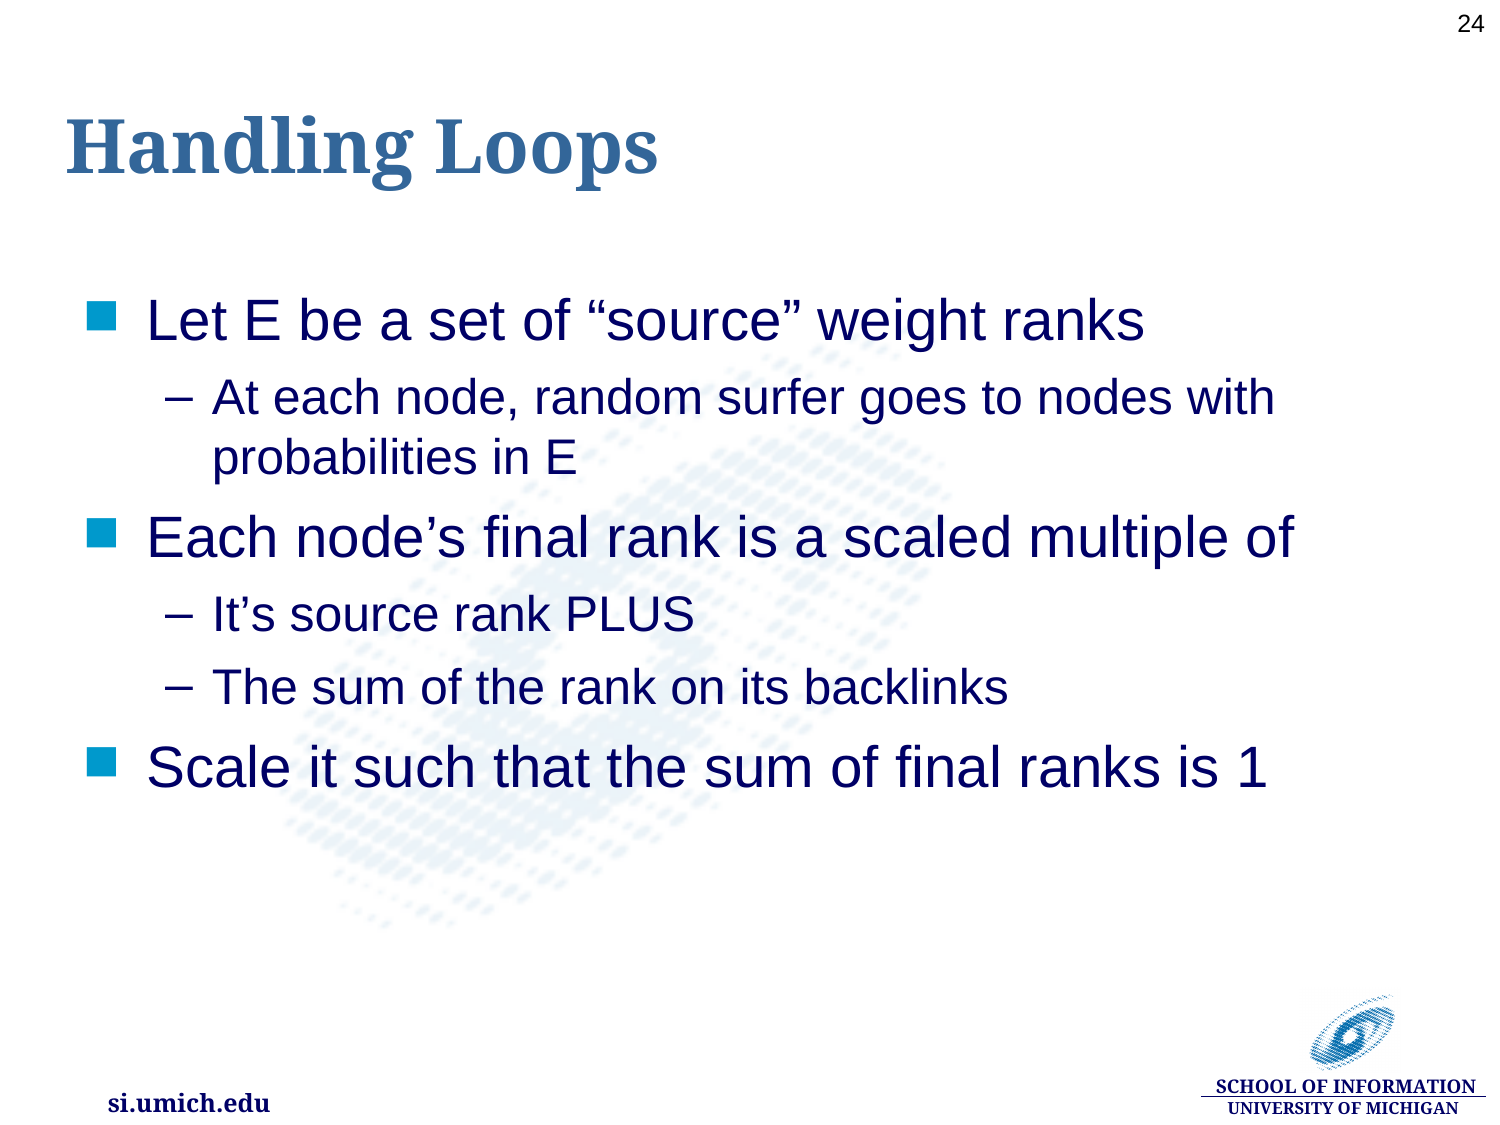

# Handling Loops
Let E be a set of “source” weight ranks
At each node, random surfer goes to nodes with probabilities in E
Each node’s final rank is a scaled multiple of
It’s source rank PLUS
The sum of the rank on its backlinks
Scale it such that the sum of final ranks is 1